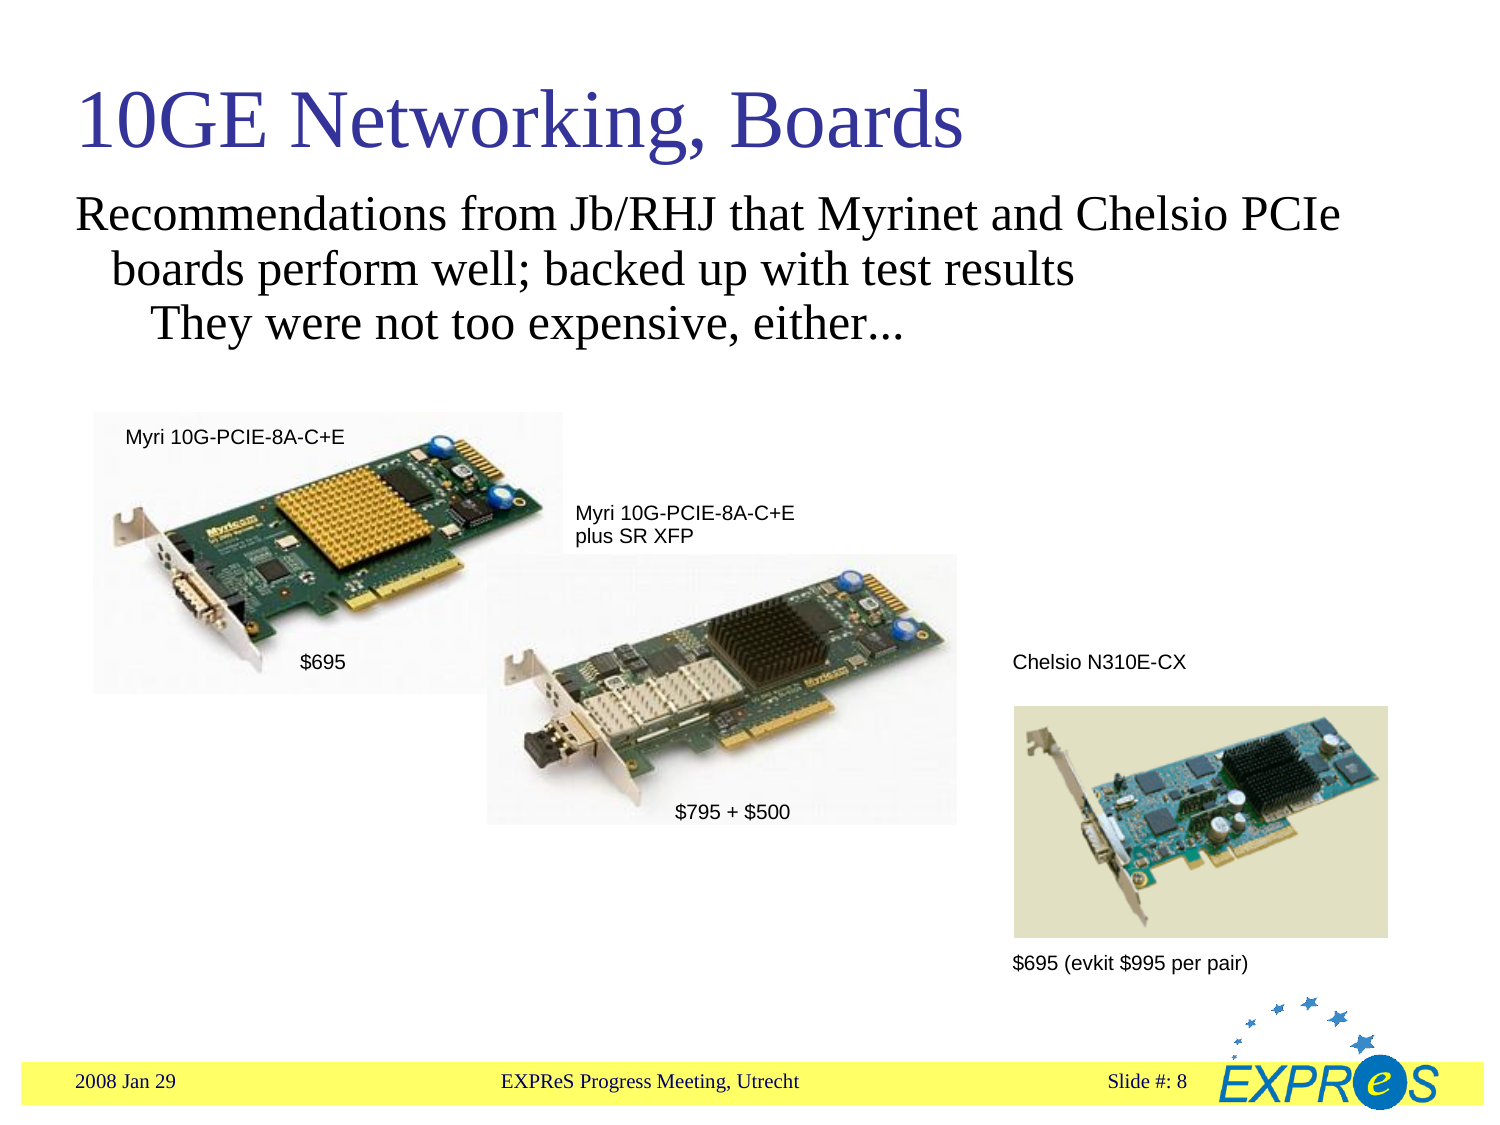

# 10GE Networking, Boards
Recommendations from Jb/RHJ that Myrinet and Chelsio PCIe boards perform well; backed up with test results
They were not too expensive, either...
Myri 10G-PCIE-8A-C+E
Myri 10G-PCIE-8A-C+E
plus SR XFP
$695
Chelsio N310E-CX
$795 + $500
$695 (evkit $995 per pair)